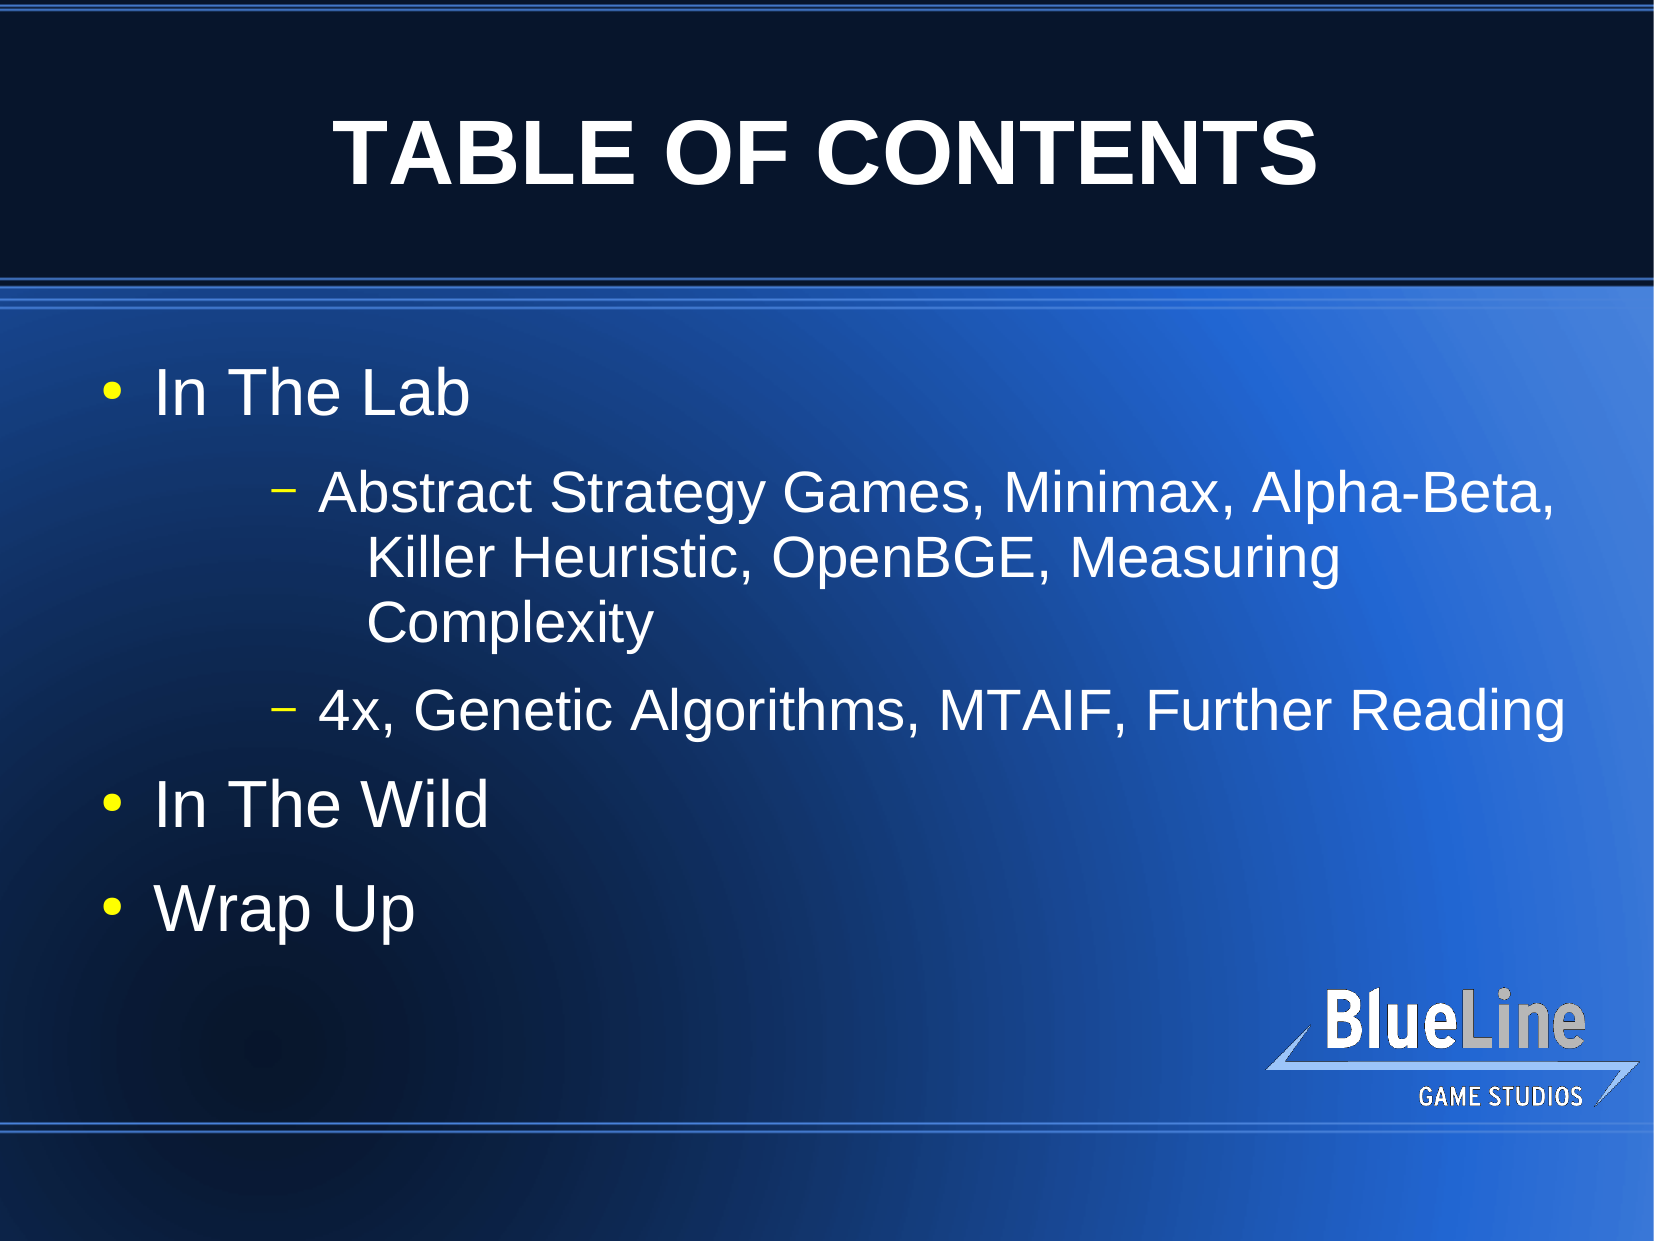

# TABLE OF CONTENTS
In The Lab
Abstract Strategy Games, Minimax, Alpha-Beta, Killer Heuristic, OpenBGE, Measuring Complexity
4x, Genetic Algorithms, MTAIF, Further Reading
In The Wild
Wrap Up